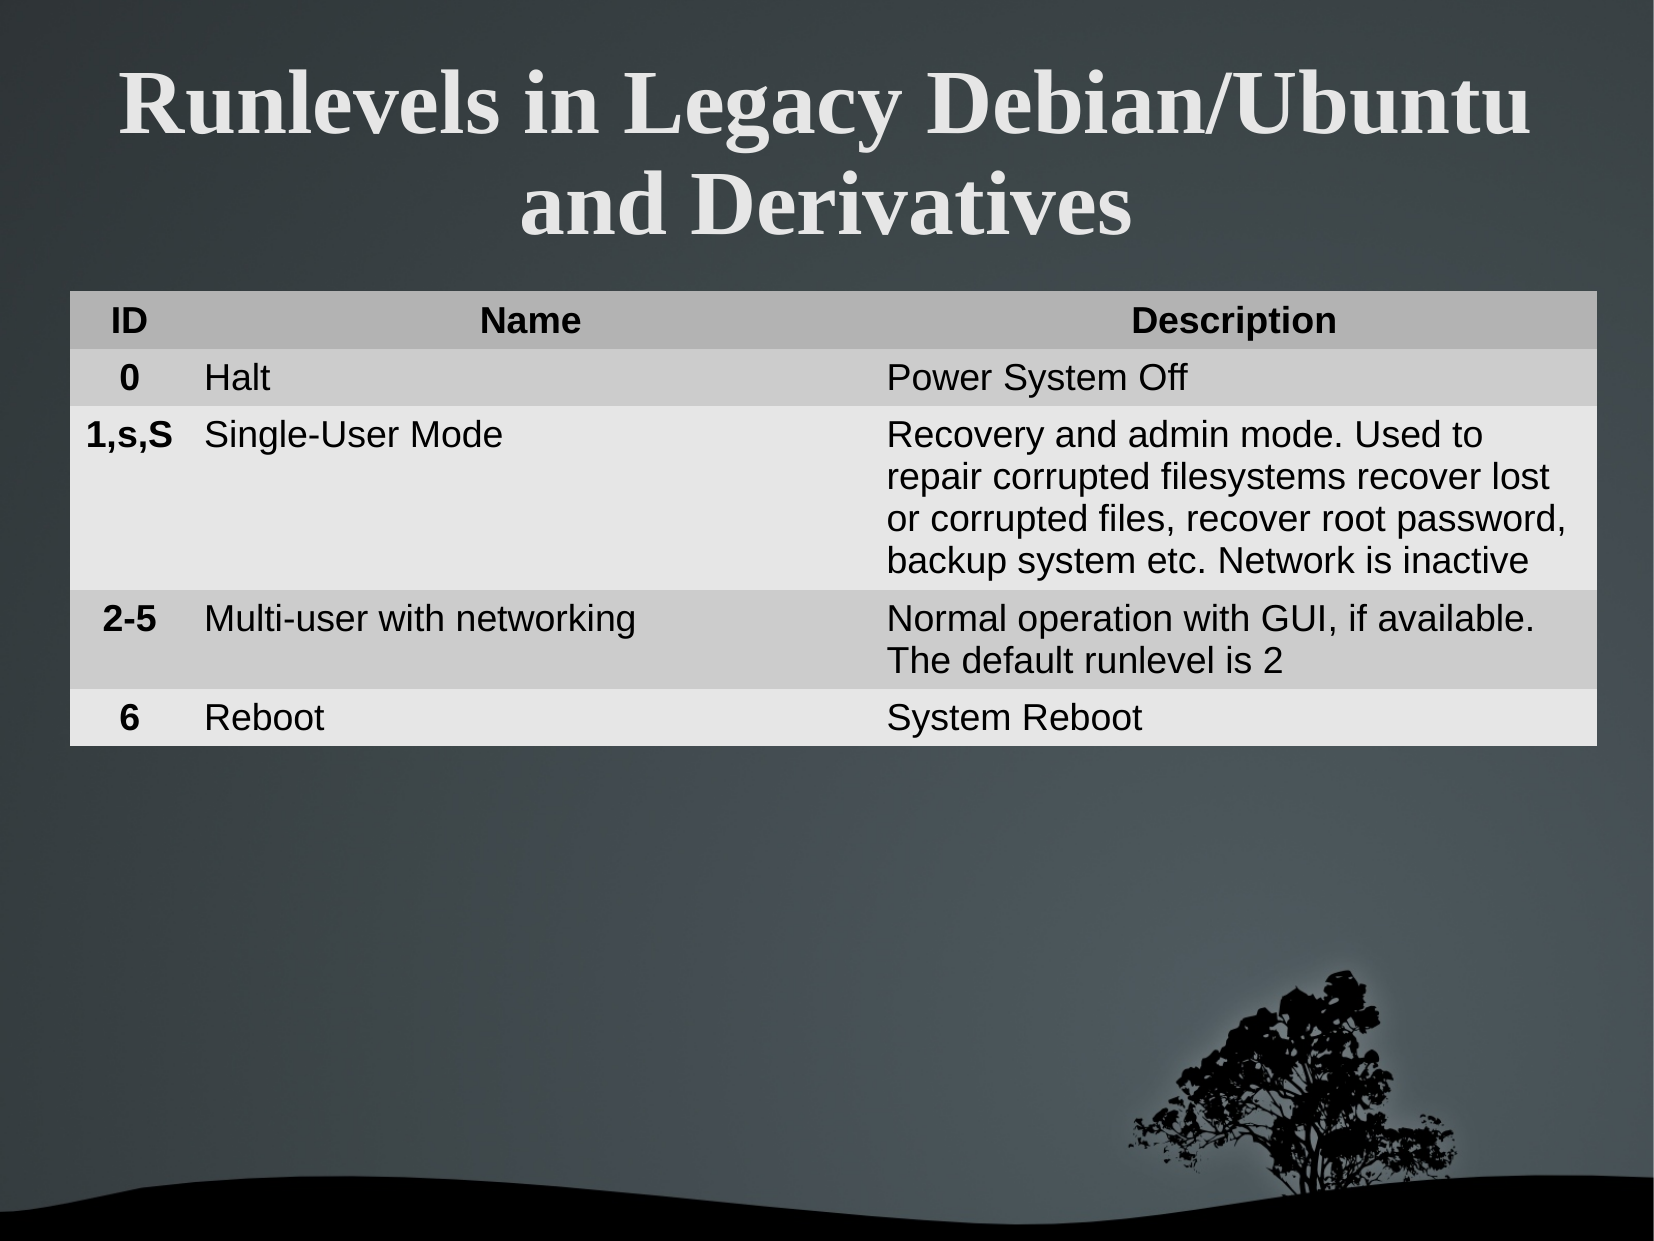

# Runlevels in Legacy Debian/Ubuntu and Derivatives
| ID | Name | Description |
| --- | --- | --- |
| 0 | Halt | Power System Off |
| 1,s,S | Single-User Mode | Recovery and admin mode. Used to repair corrupted filesystems recover lost or corrupted files, recover root password, backup system etc. Network is inactive |
| 2-5 | Multi-user with networking | Normal operation with GUI, if available. The default runlevel is 2 |
| 6 | Reboot | System Reboot |